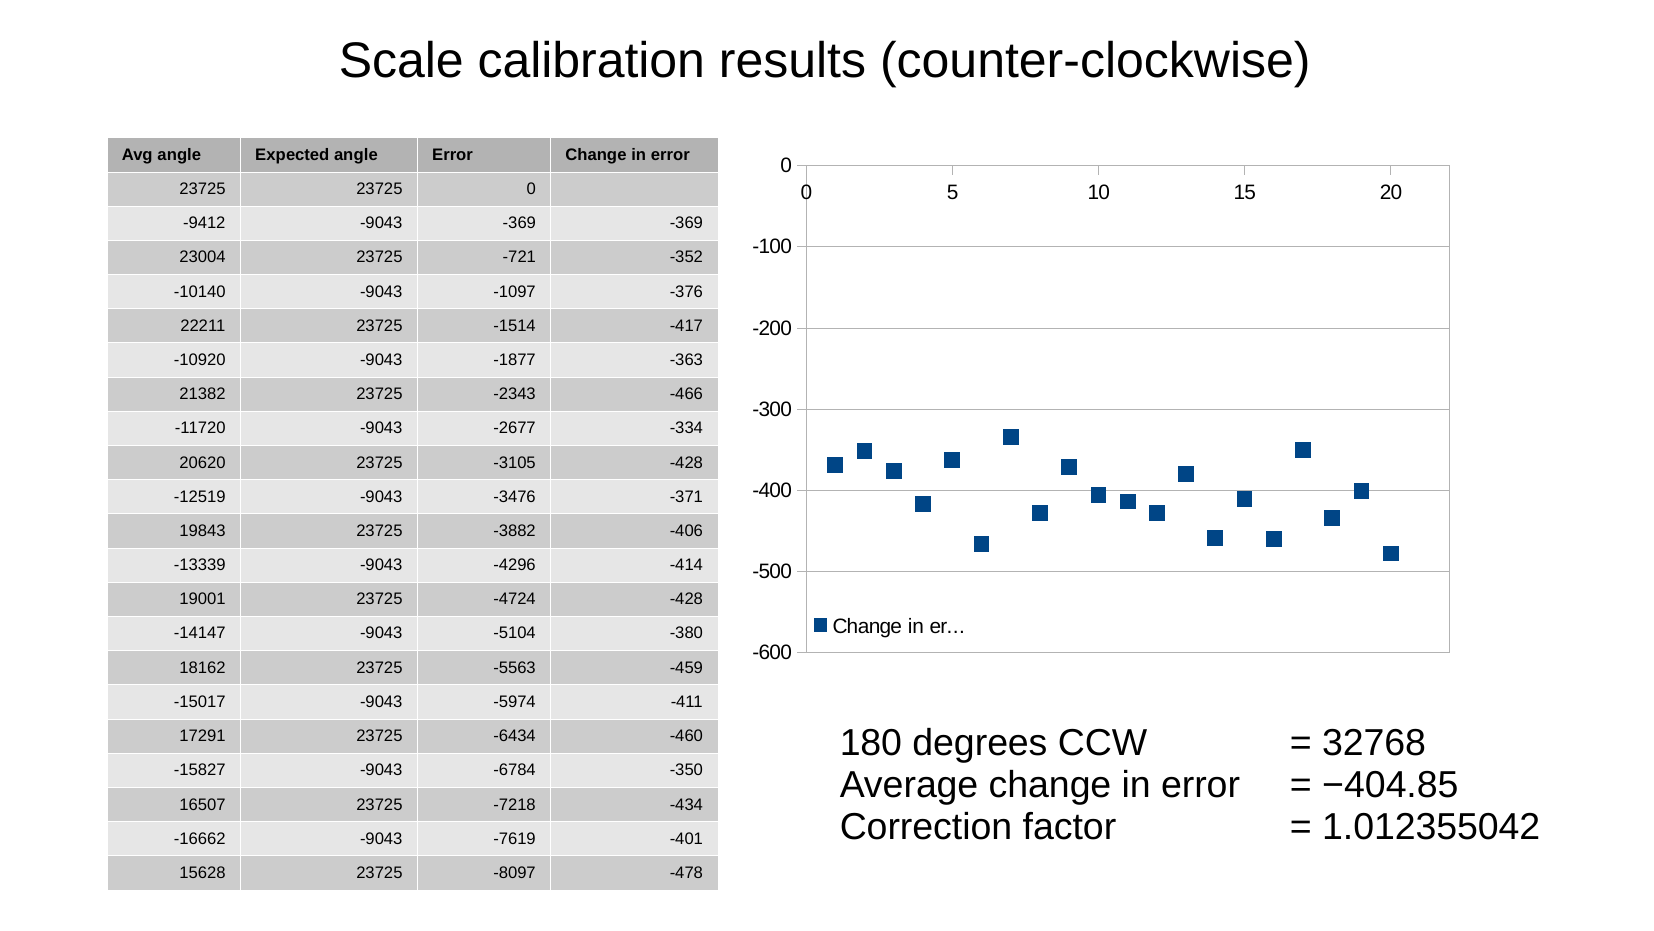

# Scale calibration results (counter-clockwise)
| Avg angle | Expected angle | Error | Change in error |
| --- | --- | --- | --- |
| 23725 | 23725 | 0 | |
| -9412 | -9043 | -369 | -369 |
| 23004 | 23725 | -721 | -352 |
| -10140 | -9043 | -1097 | -376 |
| 22211 | 23725 | -1514 | -417 |
| -10920 | -9043 | -1877 | -363 |
| 21382 | 23725 | -2343 | -466 |
| -11720 | -9043 | -2677 | -334 |
| 20620 | 23725 | -3105 | -428 |
| -12519 | -9043 | -3476 | -371 |
| 19843 | 23725 | -3882 | -406 |
| -13339 | -9043 | -4296 | -414 |
| 19001 | 23725 | -4724 | -428 |
| -14147 | -9043 | -5104 | -380 |
| 18162 | 23725 | -5563 | -459 |
| -15017 | -9043 | -5974 | -411 |
| 17291 | 23725 | -6434 | -460 |
| -15827 | -9043 | -6784 | -350 |
| 16507 | 23725 | -7218 | -434 |
| -16662 | -9043 | -7619 | -401 |
| 15628 | 23725 | -8097 | -478 |
### Chart
| Category | Change in error |
|---|---|180 degrees CCW		= 32768
Average change in error	= −404.85
Correction factor			= 1.012355042